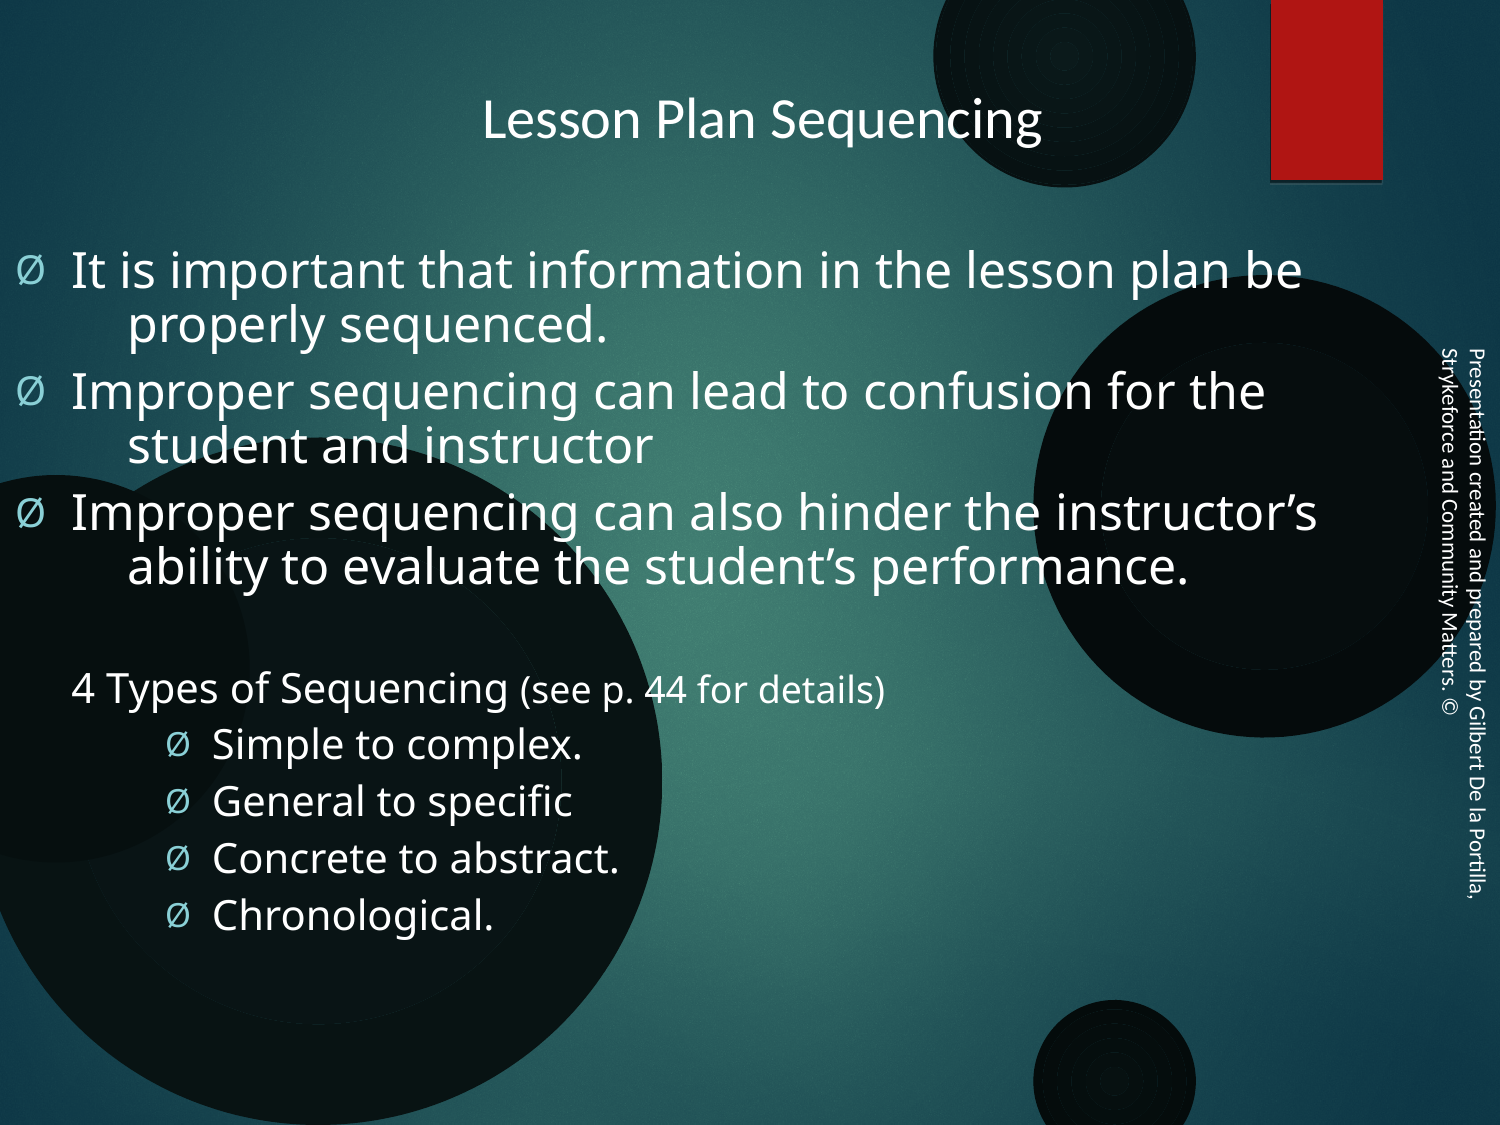

Lesson Plan Sequencing
# It is important that information in the lesson plan be properly sequenced.
Improper sequencing can lead to confusion for the student and instructor
Improper sequencing can also hinder the instructor’s ability to evaluate the student’s performance.
4 Types of Sequencing (see p. 44 for details)
Simple to complex.
General to specific
Concrete to abstract.
Chronological.
Presentation created and prepared by Gilbert De la Portilla, Strykeforce and Community Matters. ©